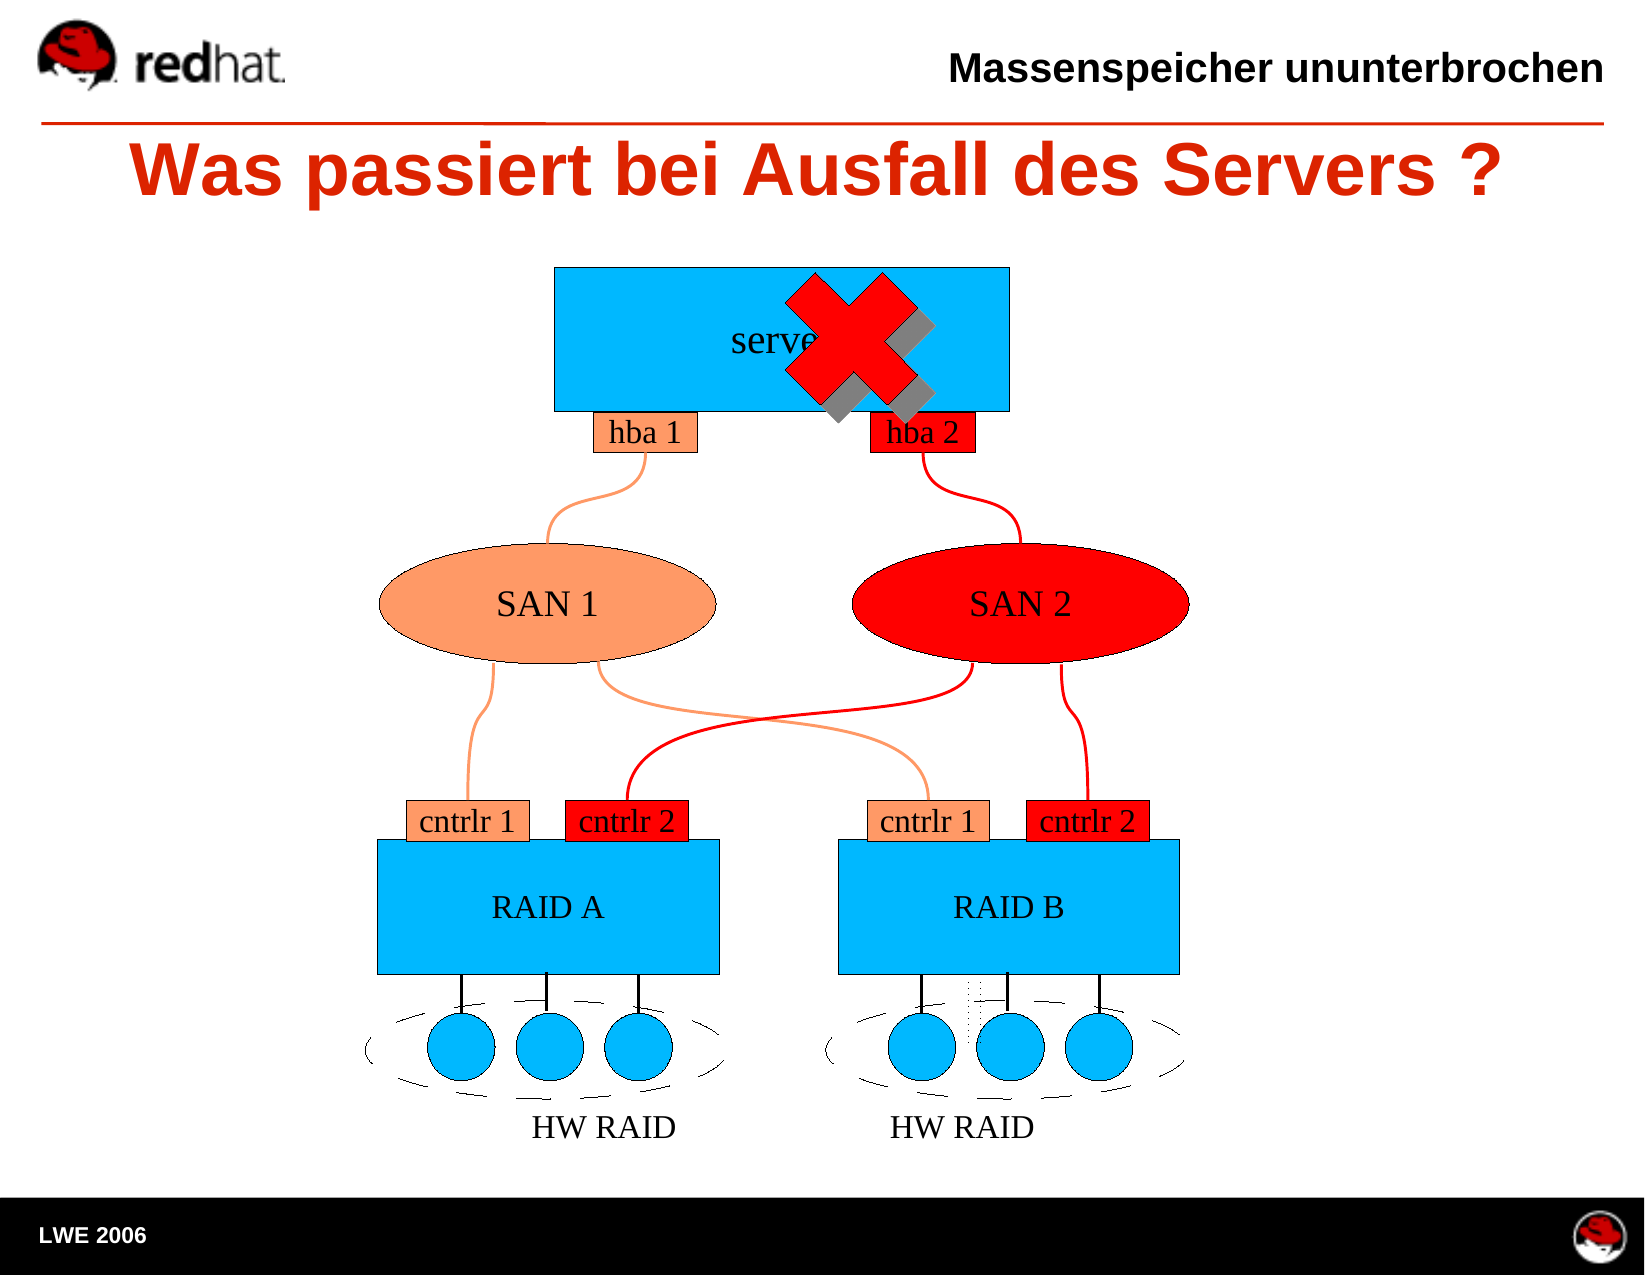

Massenspeicher ununterbrochen
Was passiert bei Ausfall des Servers ?
server
hba 1
hba 1
hba 1
hba 2
SAN 1
SAN 2
cntrlr 1
cntrlr 2
cntrlr 1
cntrlr 2
RAID A
RAID B
HW RAID
HW RAID
LWE 2006